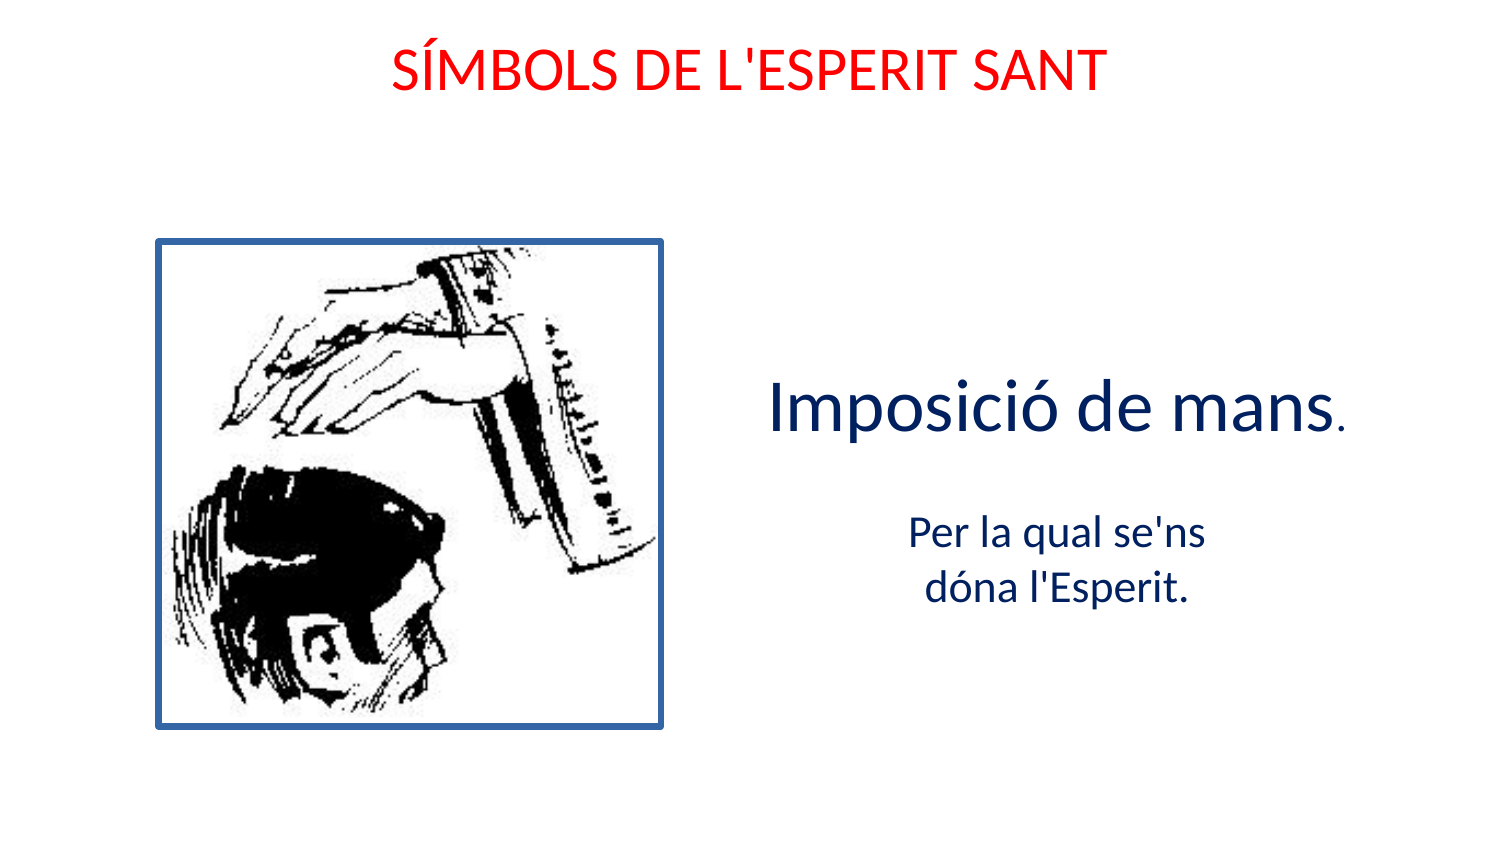

SÍMBOLS DE L'ESPERIT SANT
Imposició de mans.
Per la qual se'ns
dóna l'Esperit.